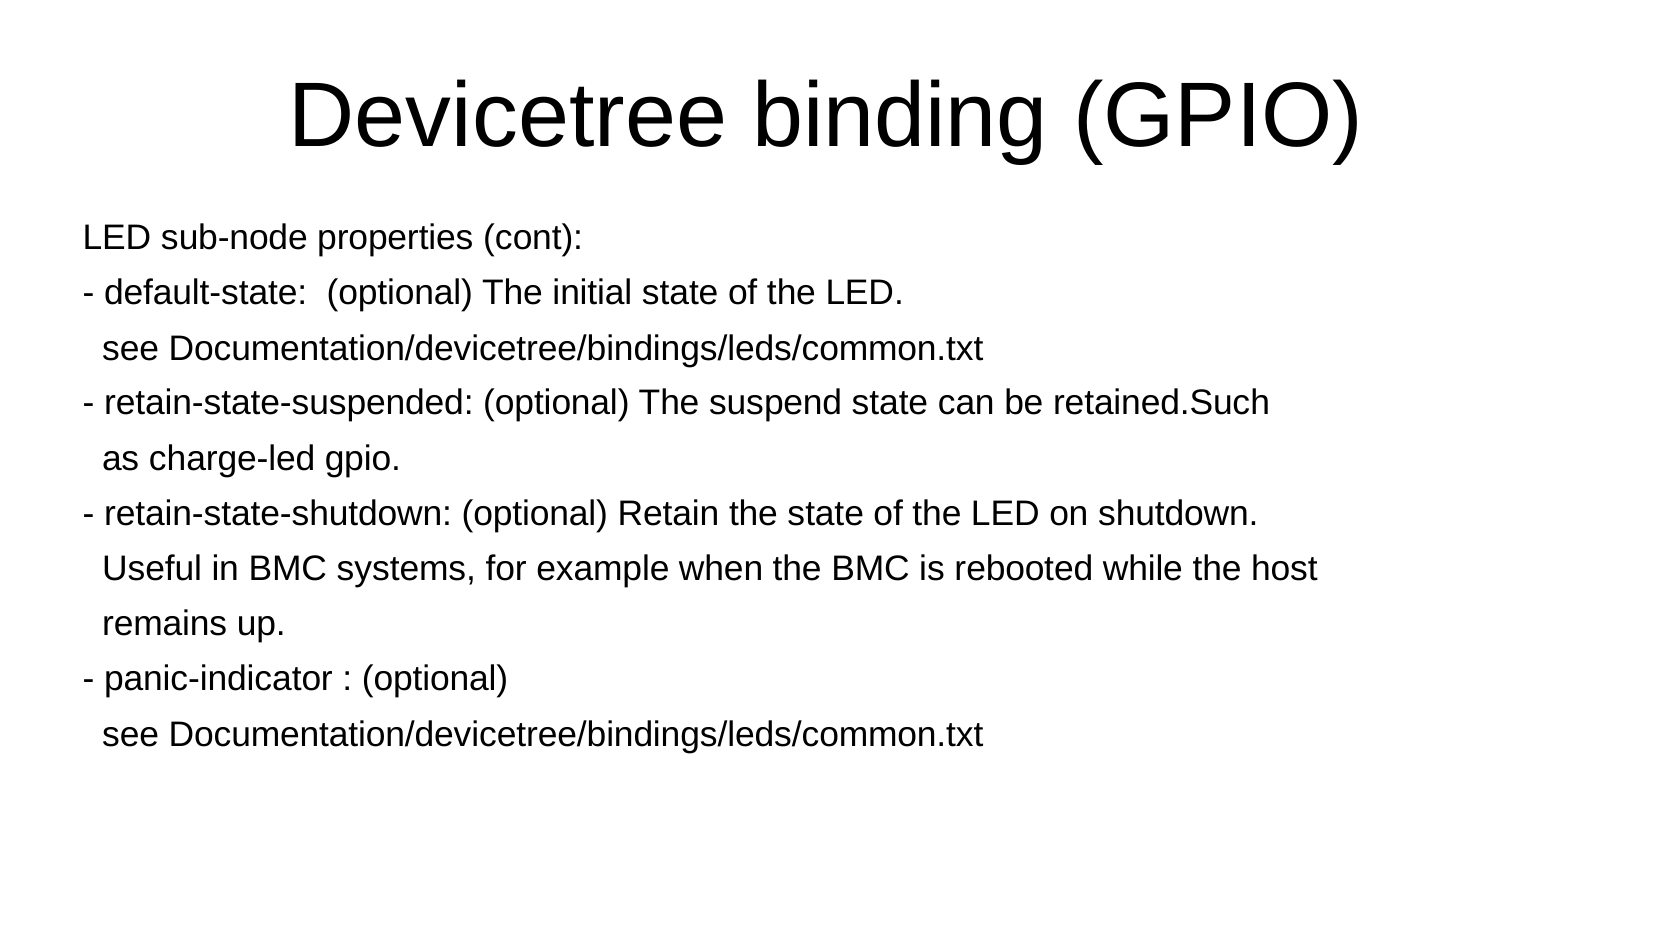

# Devicetree binding (GPIO)
LED sub-node properties (cont):
- default-state: (optional) The initial state of the LED.
 see Documentation/devicetree/bindings/leds/common.txt
- retain-state-suspended: (optional) The suspend state can be retained.Such
 as charge-led gpio.
- retain-state-shutdown: (optional) Retain the state of the LED on shutdown.
 Useful in BMC systems, for example when the BMC is rebooted while the host
 remains up.
- panic-indicator : (optional)
 see Documentation/devicetree/bindings/leds/common.txt